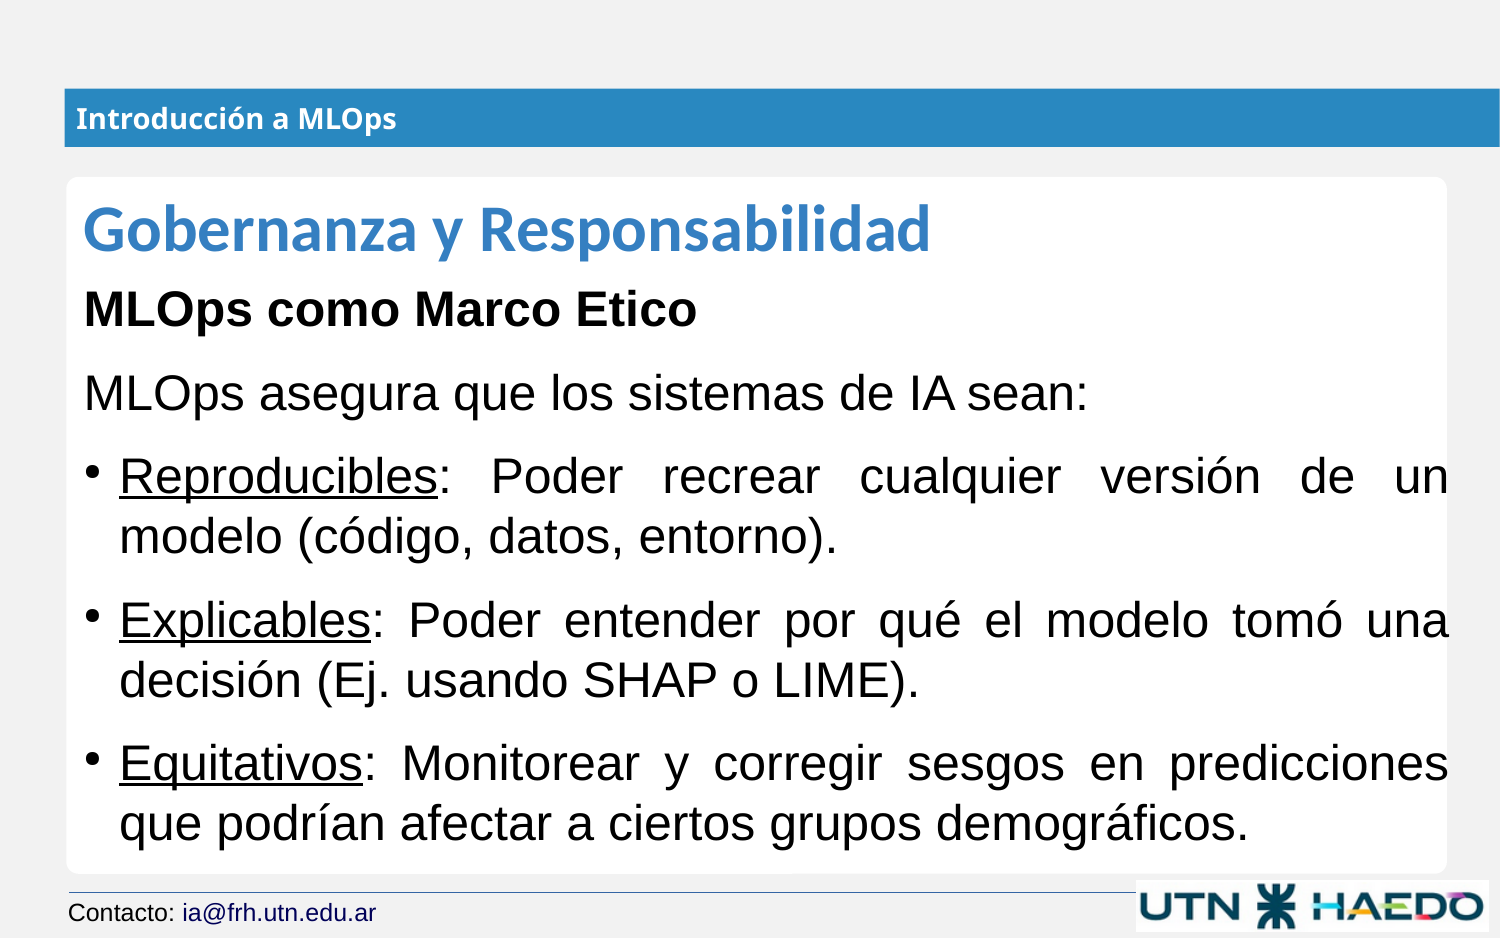

Introducción a MLOps
Gobernanza y Responsabilidad
MLOps como Marco Etico
MLOps asegura que los sistemas de IA sean:
Reproducibles: Poder recrear cualquier versión de un modelo (código, datos, entorno).
Explicables: Poder entender por qué el modelo tomó una decisión (Ej. usando SHAP o LIME).
Equitativos: Monitorear y corregir sesgos en predicciones que podrían afectar a ciertos grupos demográficos.